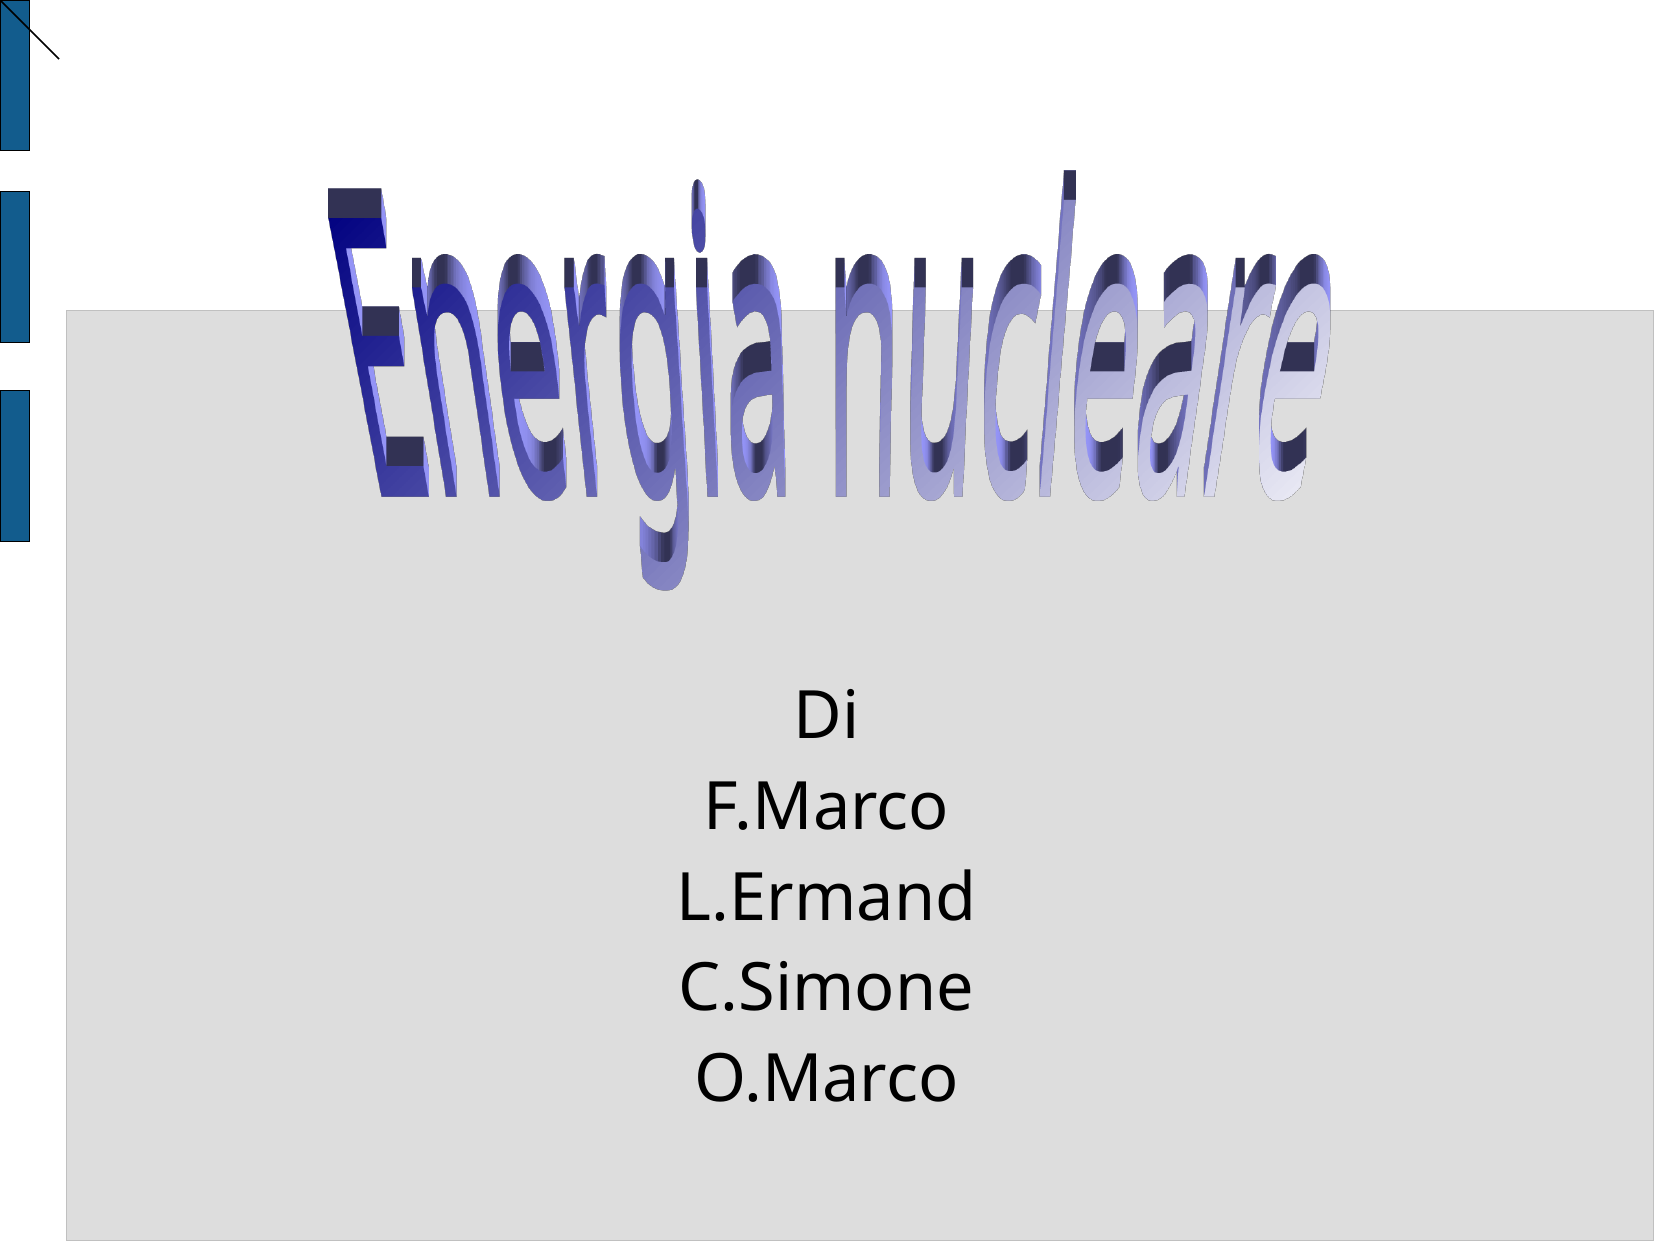

Energia nucleare
# Di
F.Marco
L.Ermand
C.Simone
O.Marco